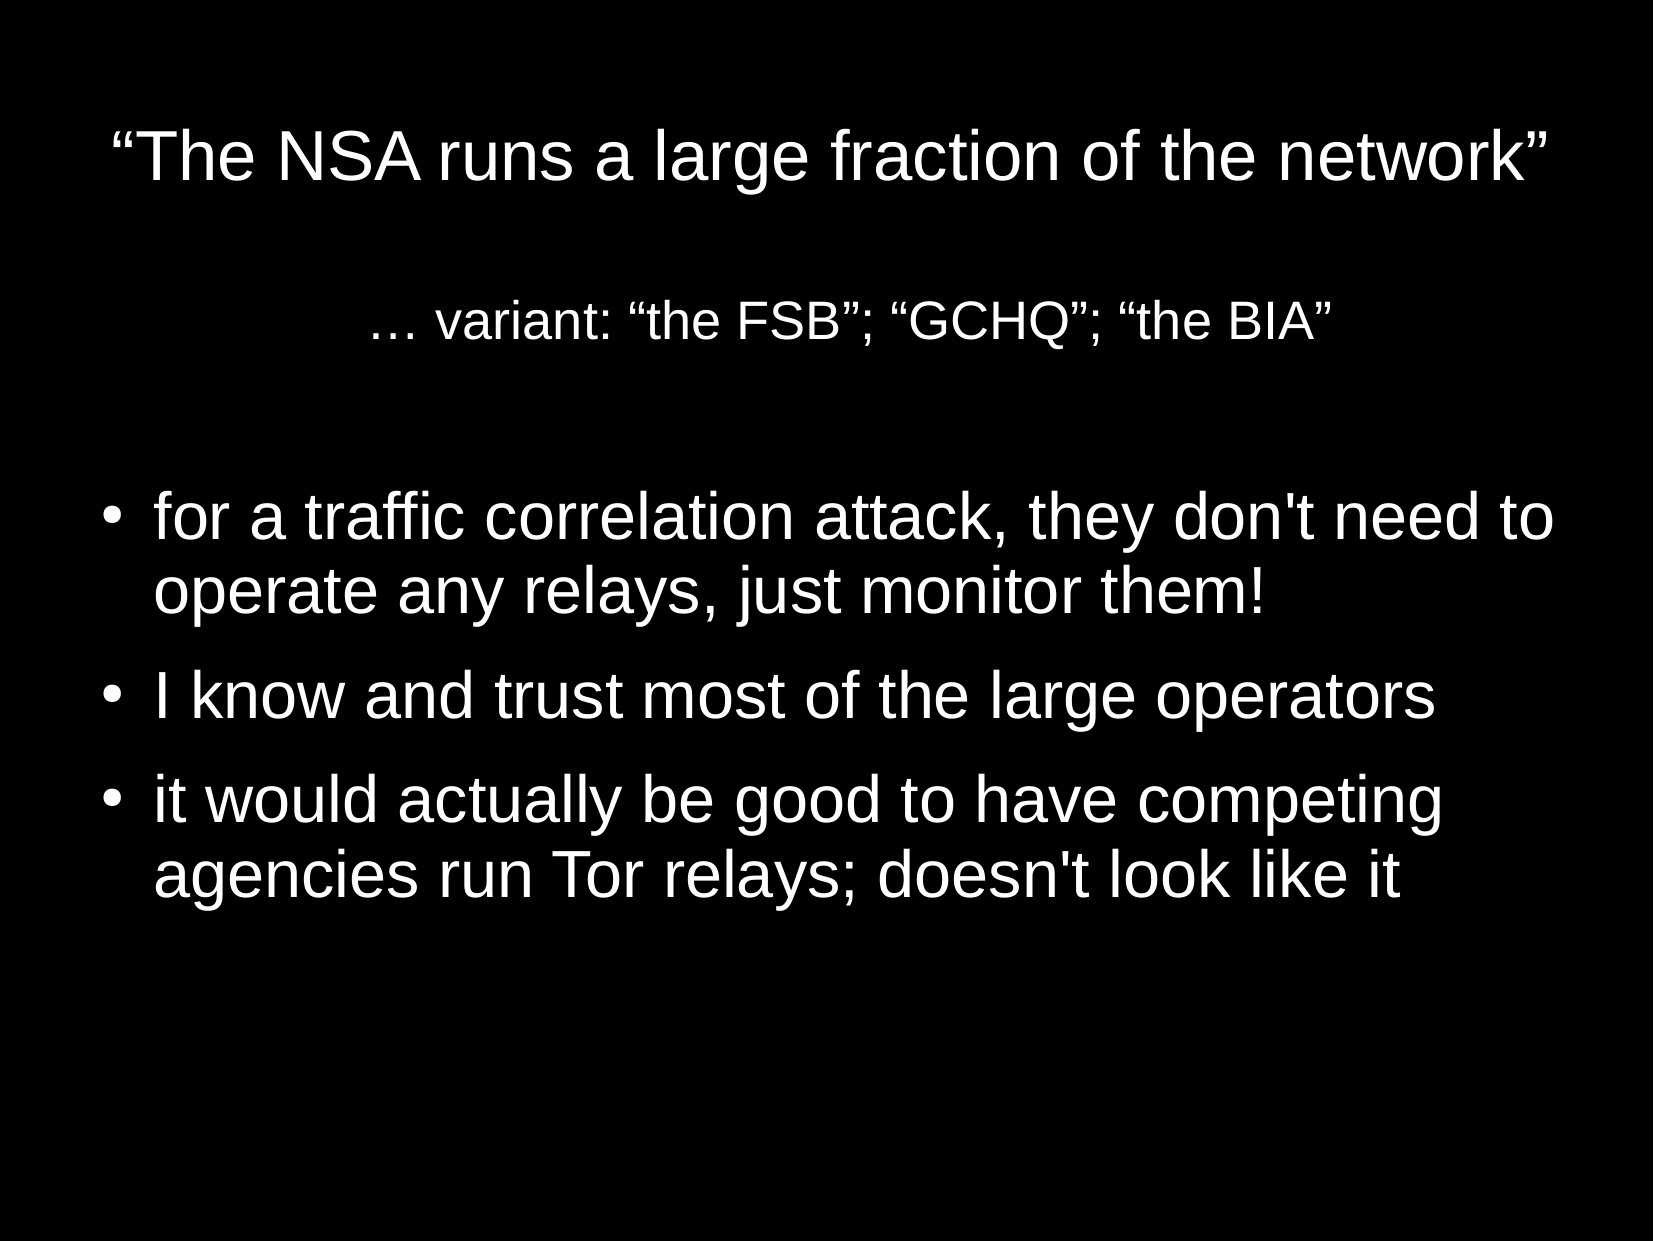

# “The NSA runs a large fraction of the network”
… variant: “the FSB”; “GCHQ”; “the BIA”
for a traffic correlation attack, they don't need to operate any relays, just monitor them!
I know and trust most of the large operators
it would actually be good to have competing agencies run Tor relays; doesn't look like it